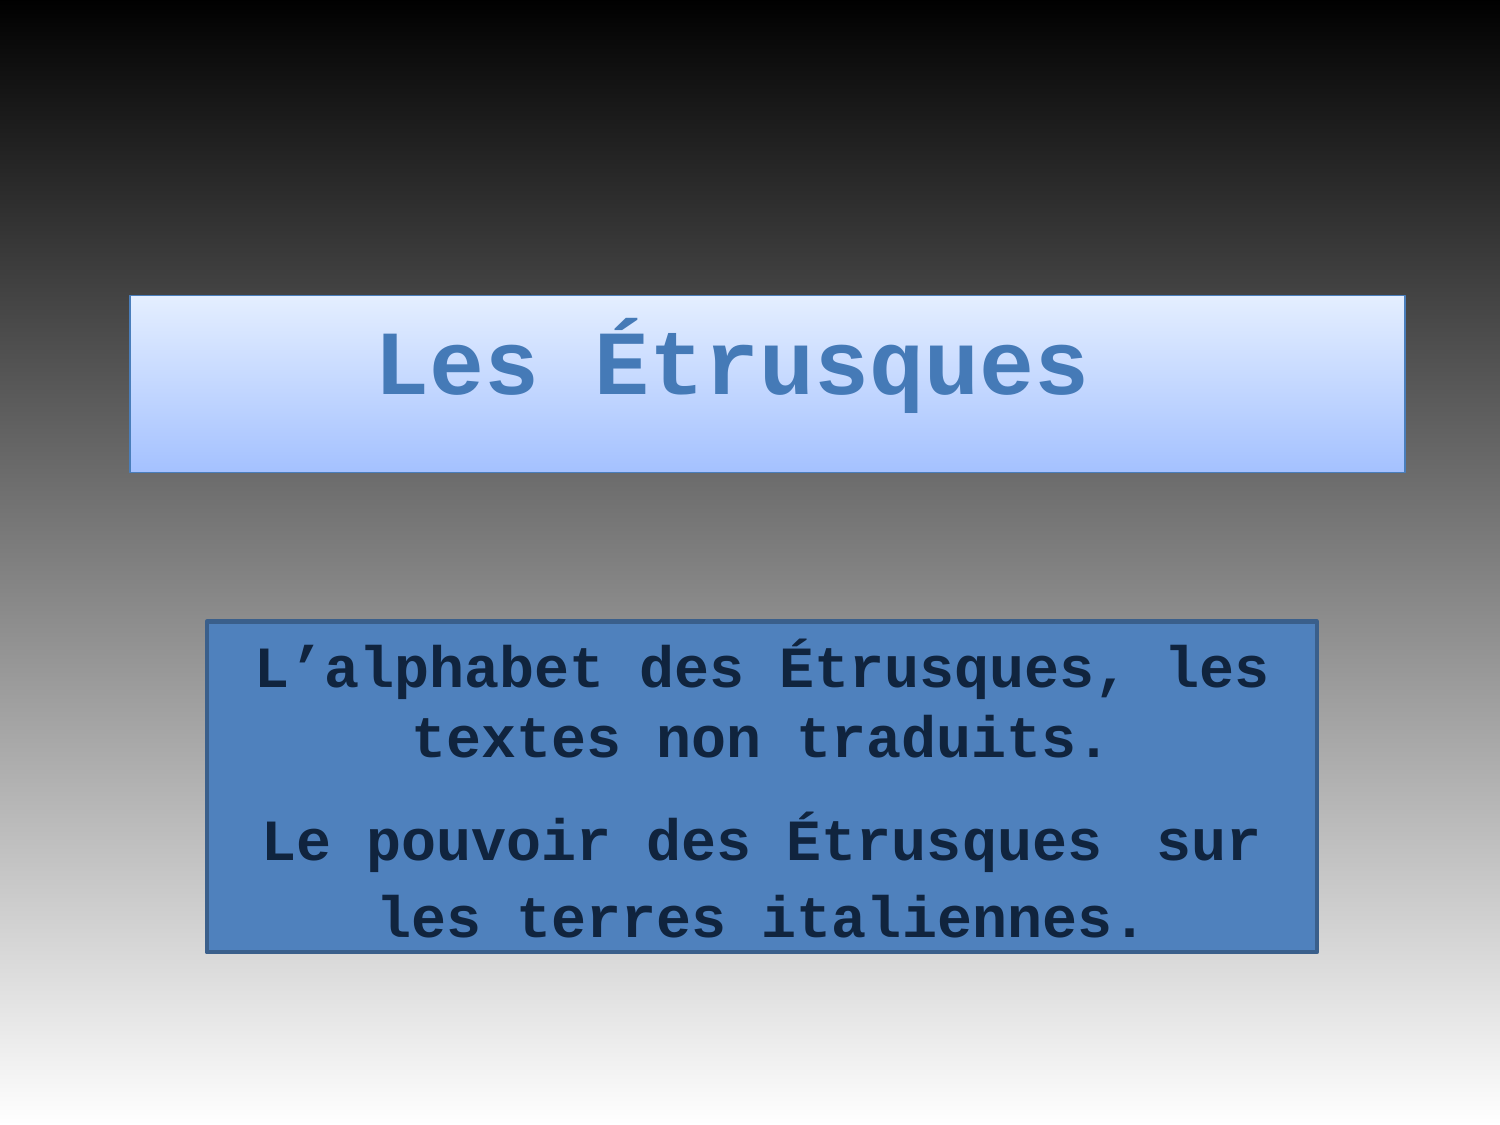

# Les Étrusques
L’alphabet des Étrusques, les textes non traduits.
Le pouvoir des Étrusques sur les terres italiennes.